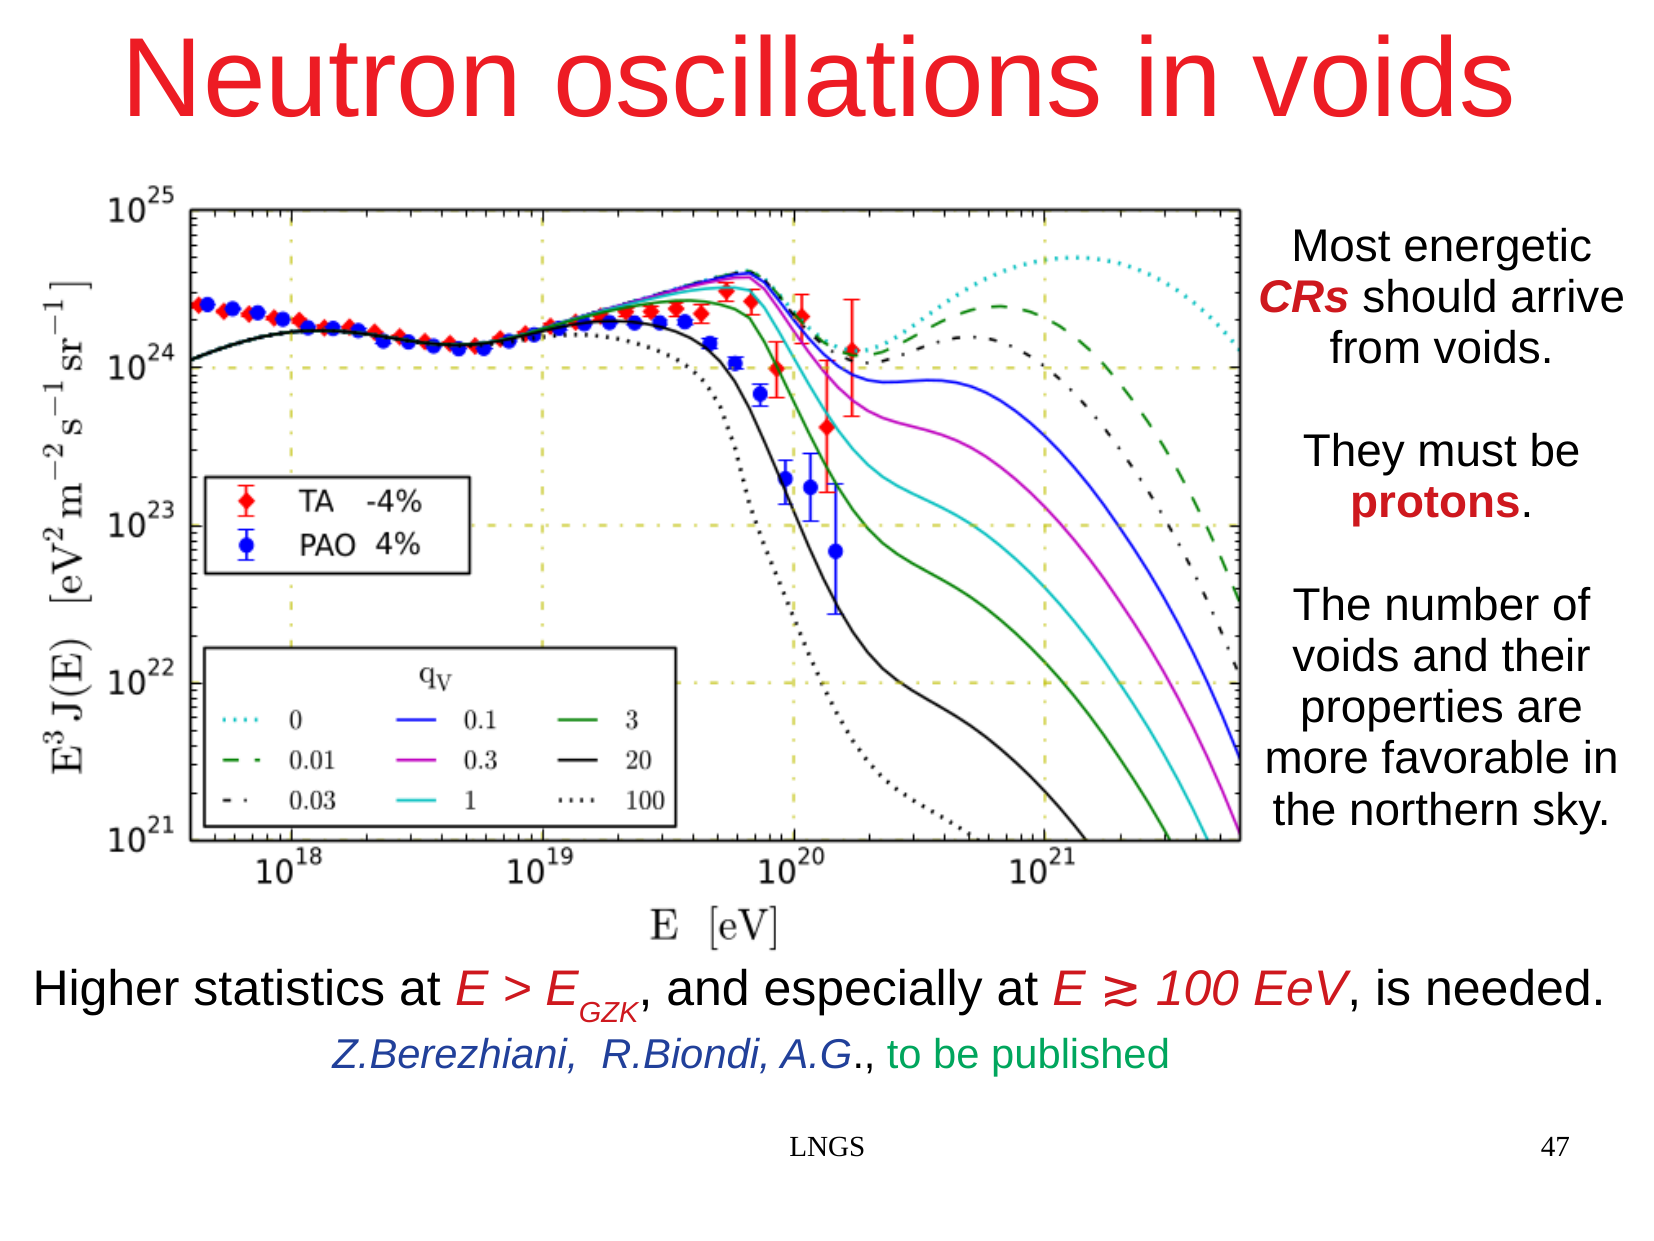

# Neutron oscillations in voids
Most energetic CRs should arrive from voids.
They must be protons.
The number of voids and their properties are more favorable in the northern sky.
Higher statistics at E > EGZK, and especially at E ≳ 100 EeV, is needed.
Z.Berezhiani, R.Biondi, A.G., to be published
LNGS
47